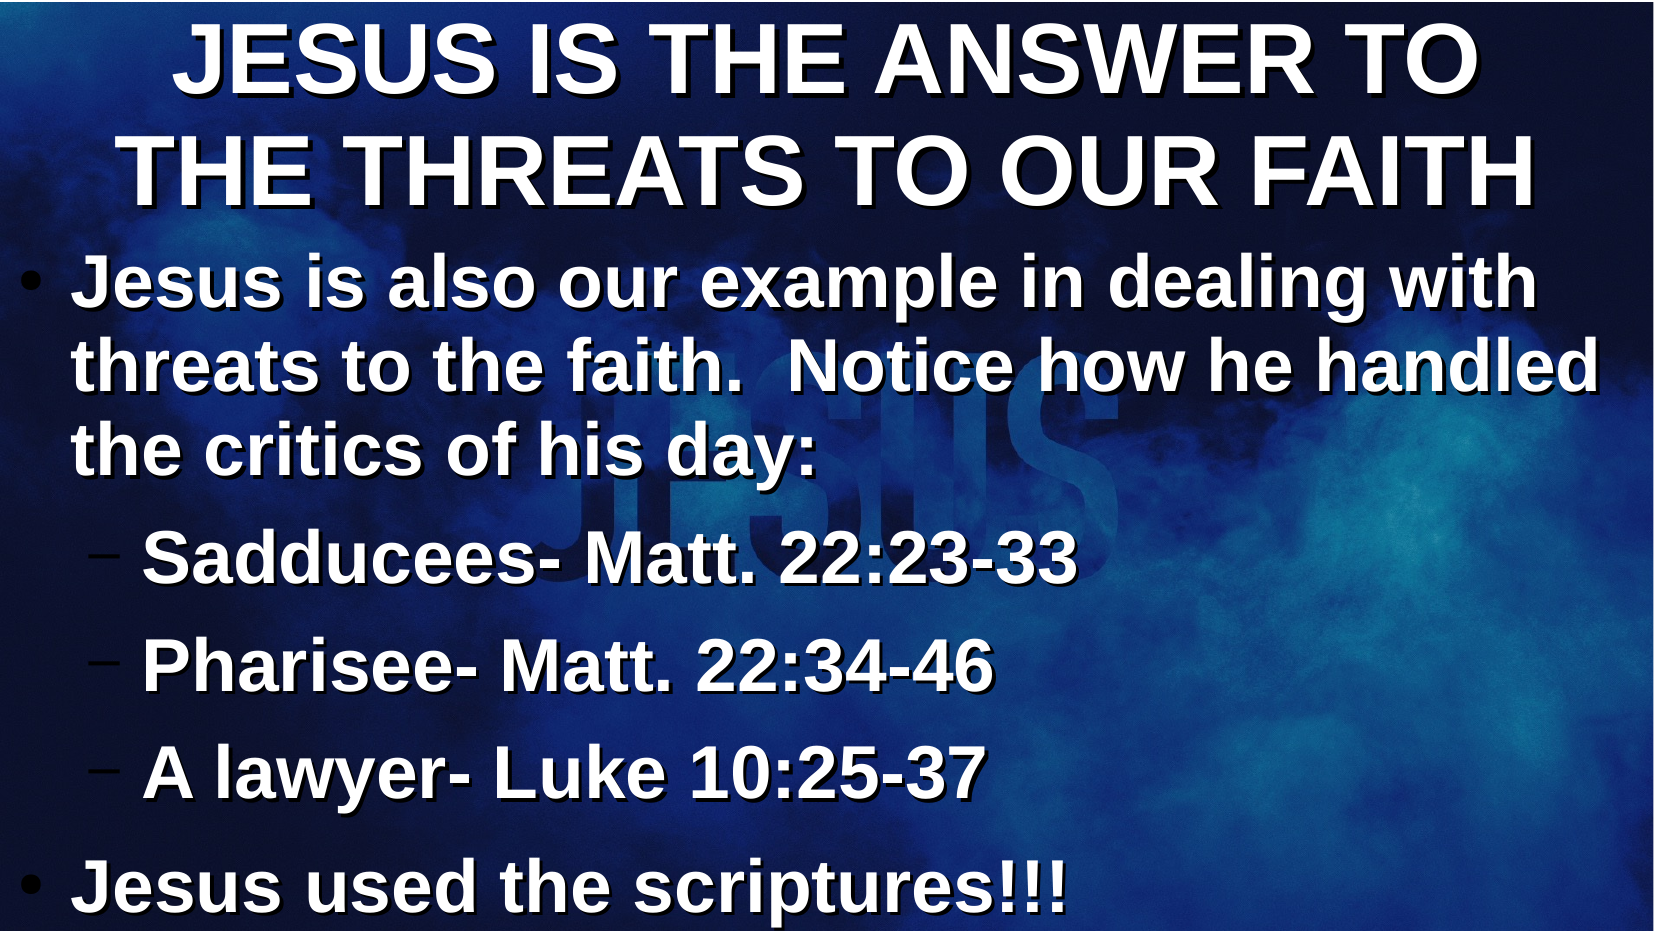

# JESUS IS THE ANSWER TO THE THREATS TO OUR FAITH
Jesus is also our example in dealing with threats to the faith. Notice how he handled the critics of his day:
Sadducees- Matt. 22:23-33
Pharisee- Matt. 22:34-46
A lawyer- Luke 10:25-37
Jesus used the scriptures!!!